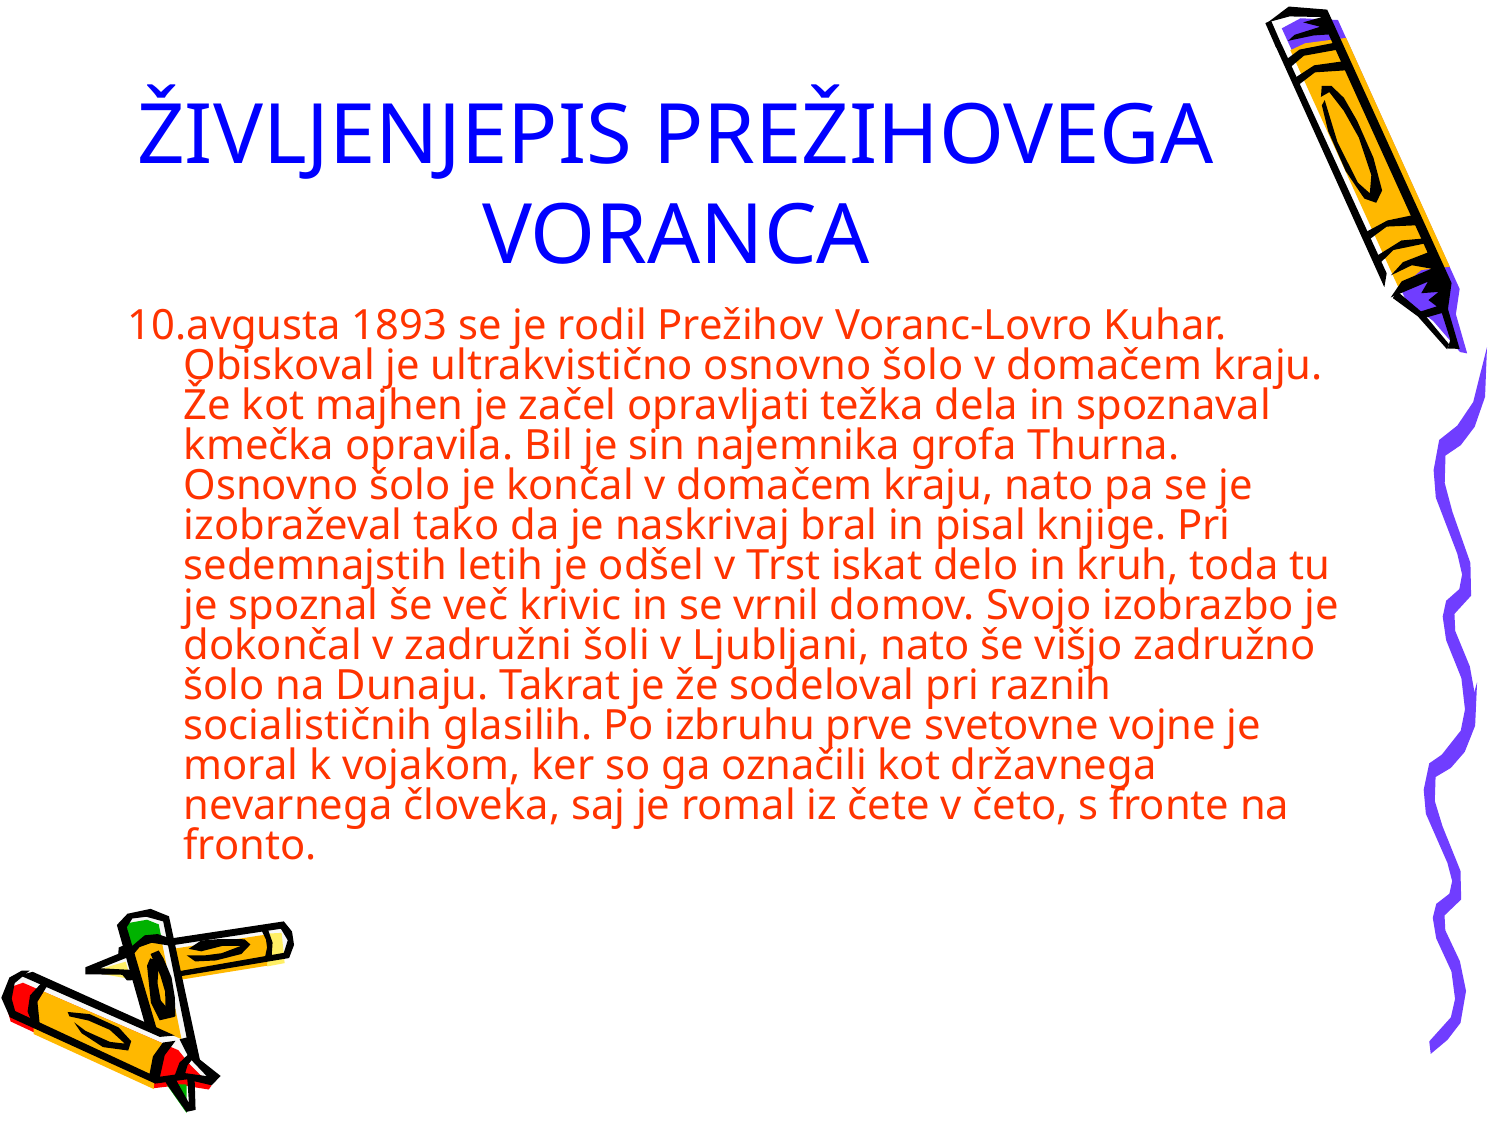

# ŽIVLJENJEPIS PREŽIHOVEGA VORANCA
10.avgusta 1893 se je rodil Prežihov Voranc-Lovro Kuhar. Obiskoval je ultrakvistično osnovno šolo v domačem kraju. Že kot majhen je začel opravljati težka dela in spoznaval kmečka opravila. Bil je sin najemnika grofa Thurna. Osnovno šolo je končal v domačem kraju, nato pa se je izobraževal tako da je naskrivaj bral in pisal knjige. Pri sedemnajstih letih je odšel v Trst iskat delo in kruh, toda tu je spoznal še več krivic in se vrnil domov. Svojo izobrazbo je dokončal v zadružni šoli v Ljubljani, nato še višjo zadružno šolo na Dunaju. Takrat je že sodeloval pri raznih socialističnih glasilih. Po izbruhu prve svetovne vojne je moral k vojakom, ker so ga označili kot državnega nevarnega človeka, saj je romal iz čete v četo, s fronte na fronto.